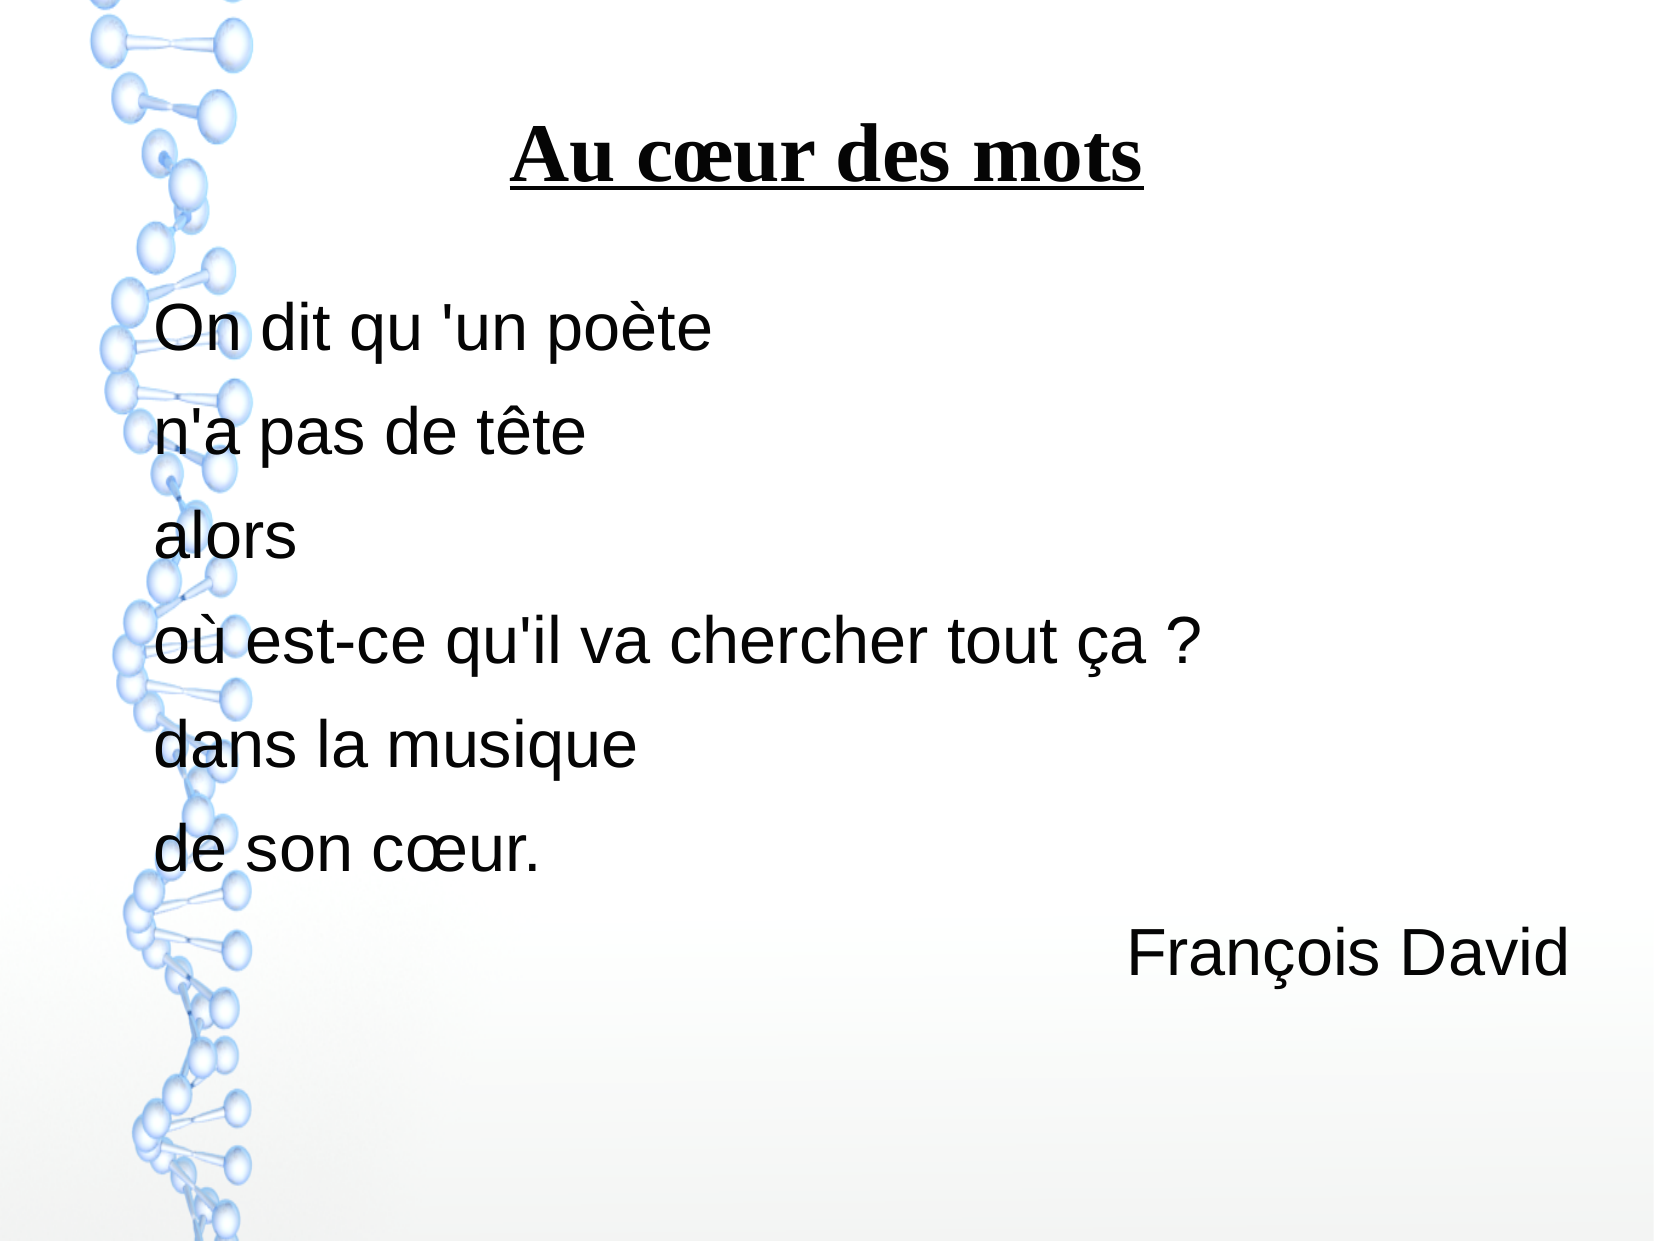

# Au cœur des mots
On dit qu 'un poète
n'a pas de tête
alors
où est-ce qu'il va chercher tout ça ?
dans la musique
de son cœur.
François David